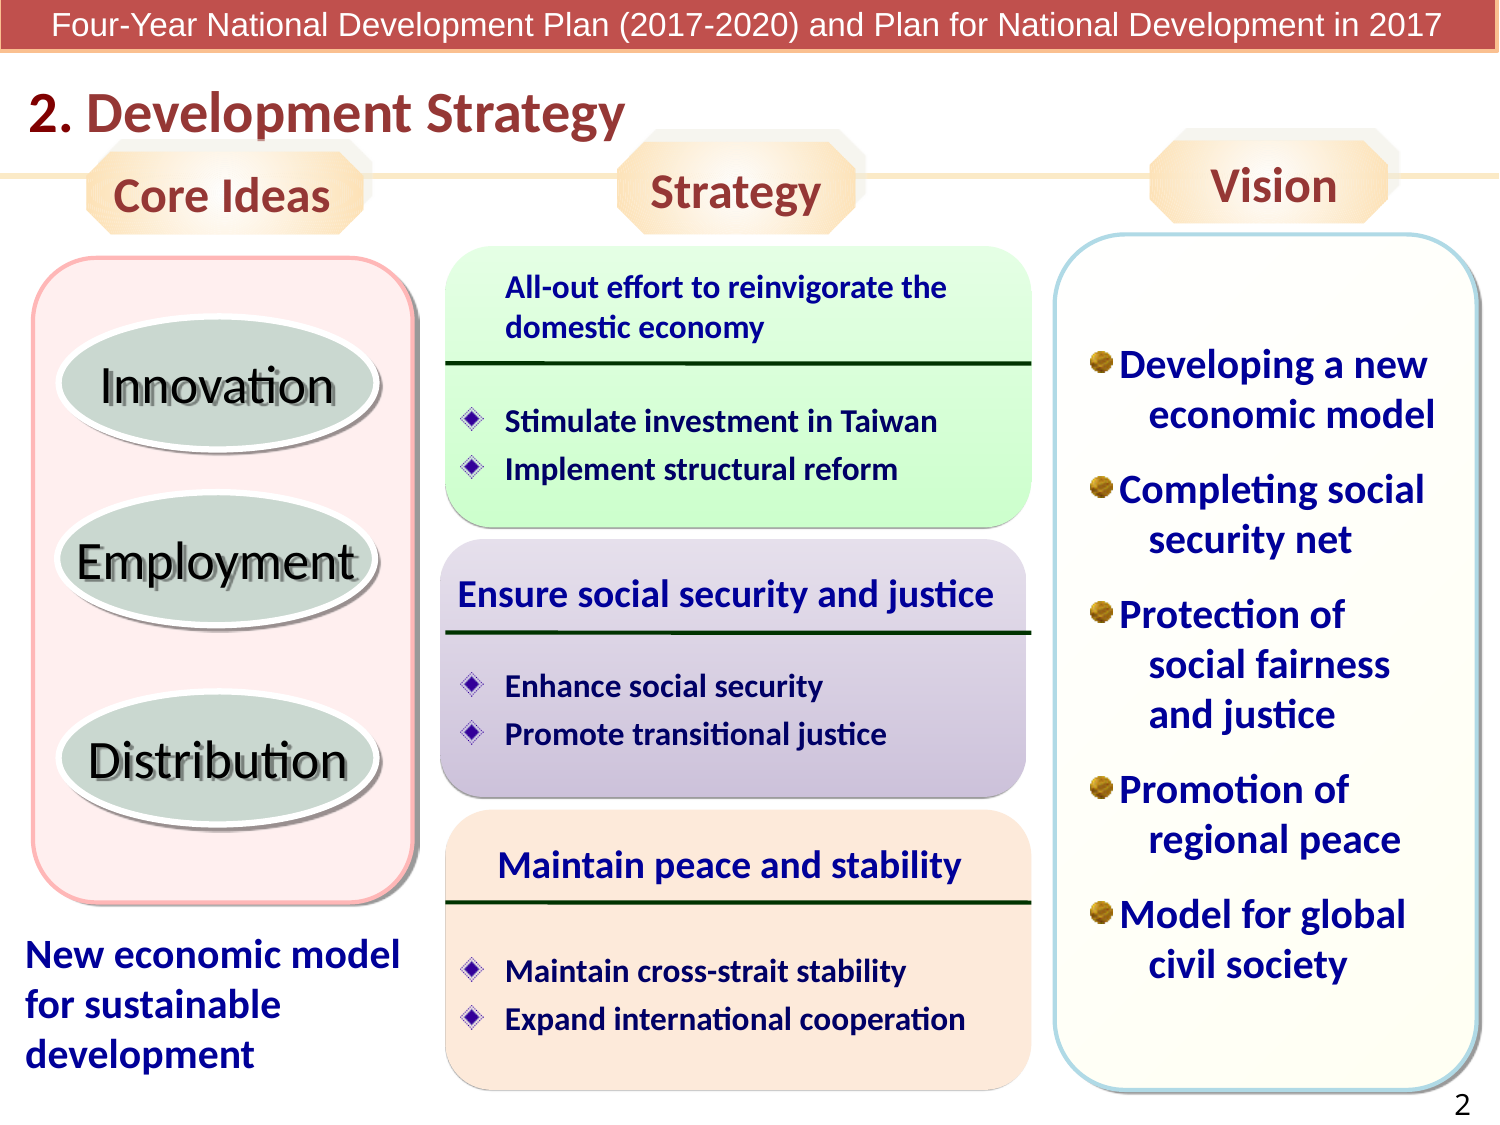

Four-Year National Development Plan (2017-2020) and Plan for National Development in 2017
 2. Development Strategy
 Vision
Strategy
Core Ideas
Developing a new economic model
Completing social security net
Protection of social fairness and justice
Promotion of regional peace
Model for global civil society
All-out effort to reinvigorate the domestic economy
Innovation
Stimulate investment in Taiwan
Implement structural reform
Employment
Ensure social security and justice
Enhance social security
Promote transitional justice
Distribution
Maintain peace and stability
New economic model for sustainable development
Maintain cross-strait stability
Expand international cooperation